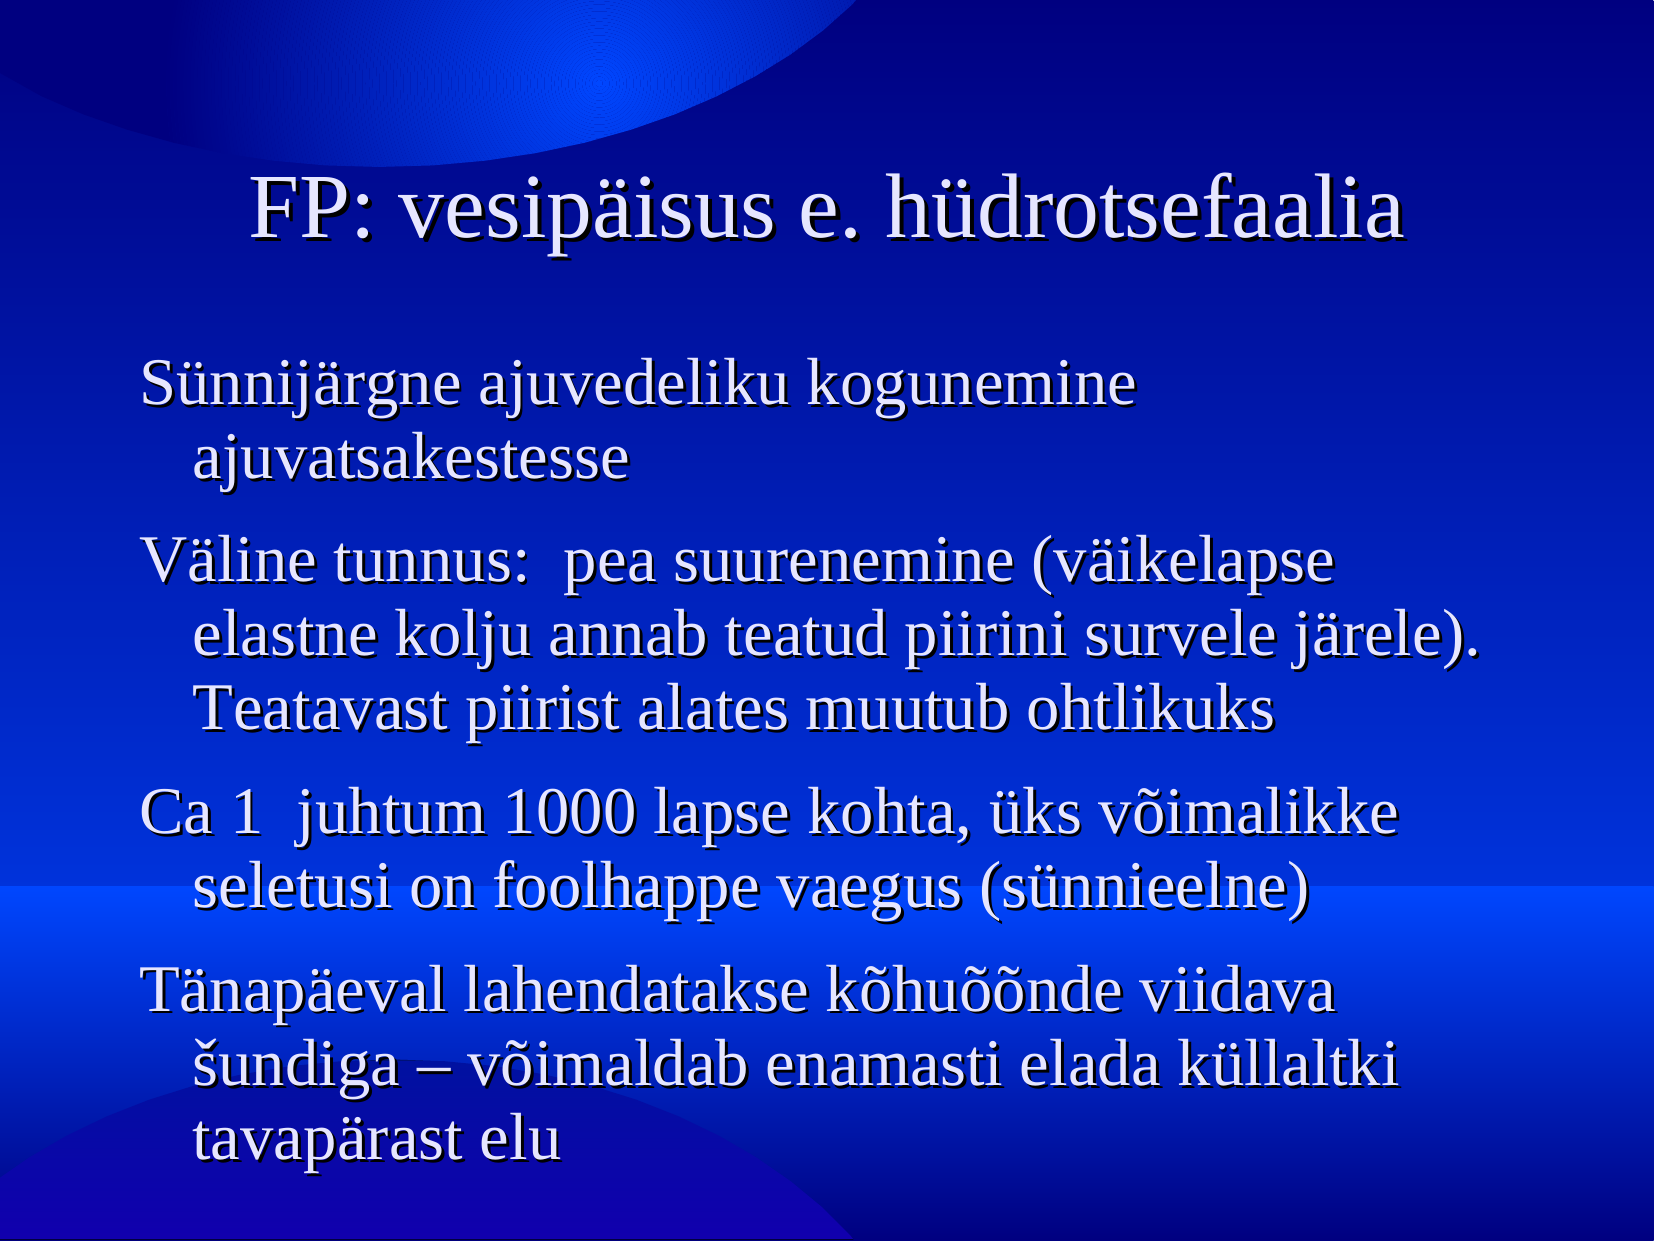

# FP: vesipäisus e. hüdrotsefaalia
Sünnijärgne ajuvedeliku kogunemine ajuvatsakestesse
Väline tunnus: pea suurenemine (väikelapse elastne kolju annab teatud piirini survele järele). Teatavast piirist alates muutub ohtlikuks
Ca 1 juhtum 1000 lapse kohta, üks võimalikke seletusi on foolhappe vaegus (sünnieelne)
Tänapäeval lahendatakse kõhuõõnde viidava šundiga – võimaldab enamasti elada küllaltki tavapärast elu